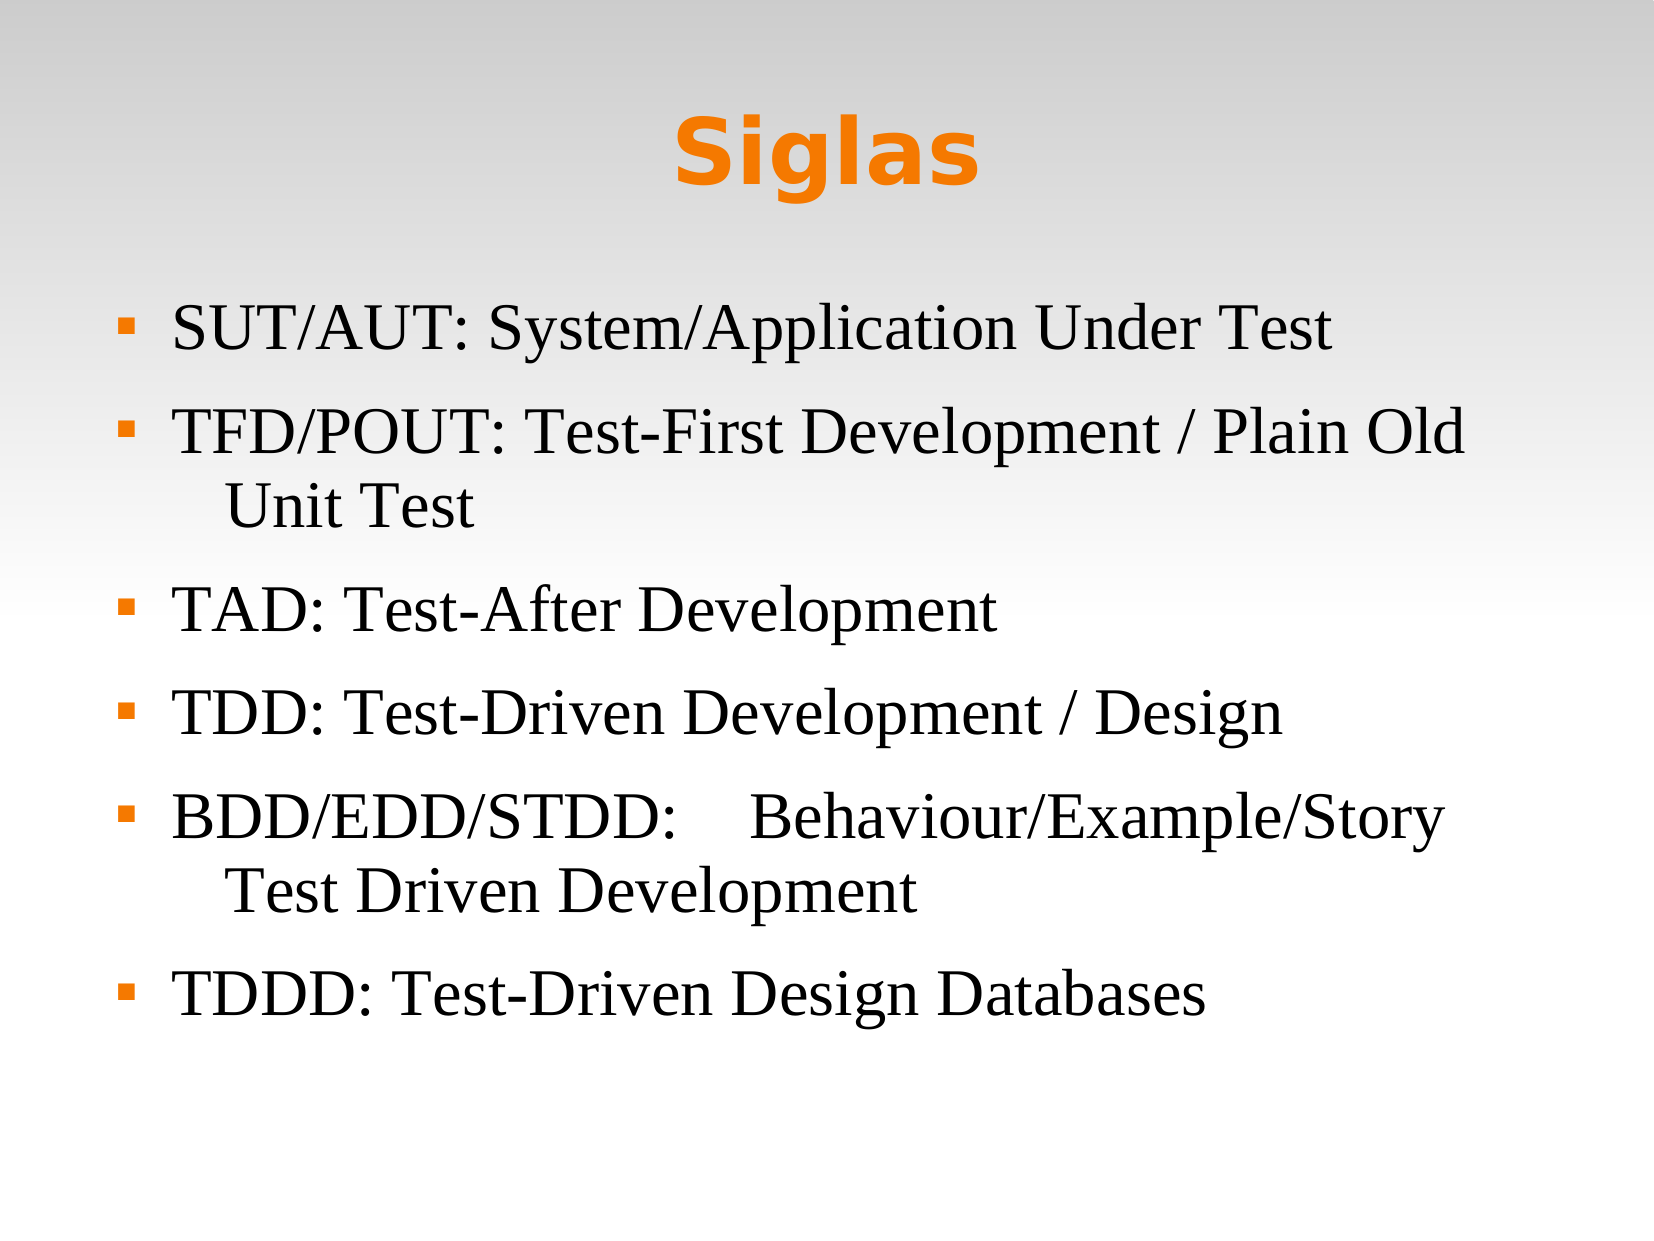

# Siglas
SUT/AUT: System/Application Under Test
TFD/POUT: Test-First Development / Plain Old Unit Test
TAD: Test-After Development
TDD: Test-Driven Development / Design
BDD/EDD/STDD: 	Behaviour/Example/Story Test Driven Development
TDDD: Test-Driven Design Databases